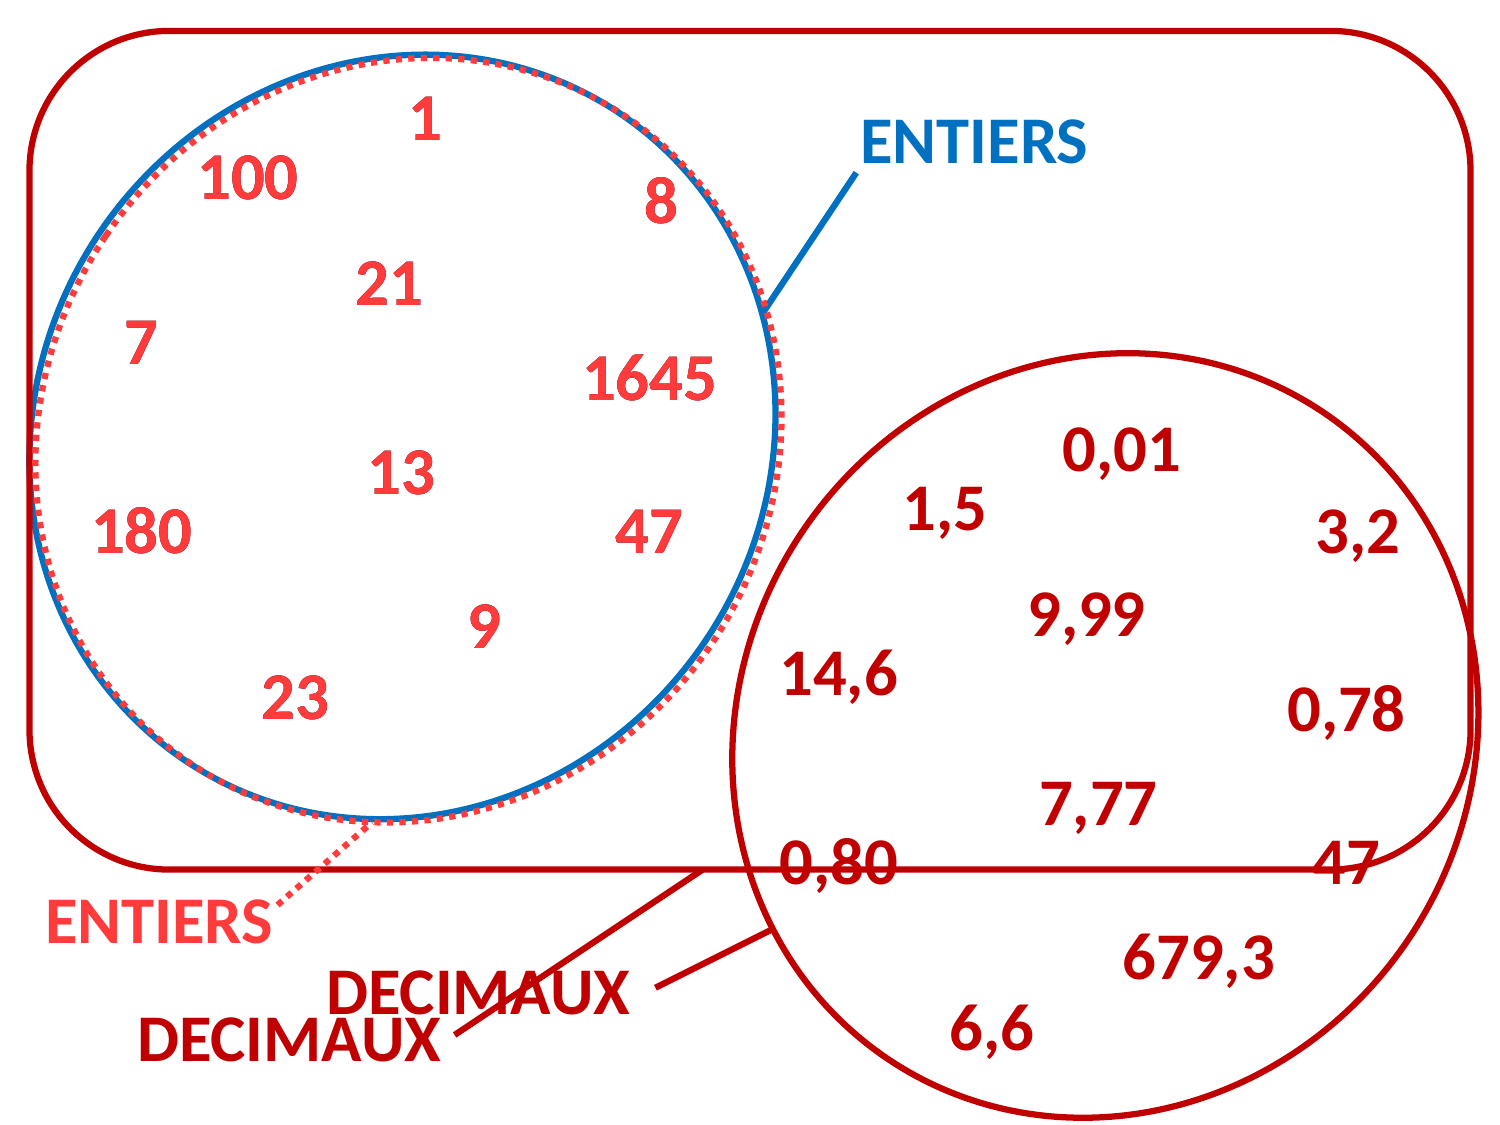

1
100
8
21
7
1645
13
180
47
9
23
1
100
8
21
7
1645
13
180
47
9
23
1
100
8
21
7
1645
13
180
47
9
23
ENTIERS
0,01
1,5
3,2
9,99
14,6
0,78
7,77
0,80
47
679,3
6,6
ENTIERS
DECIMAUX
DECIMAUX